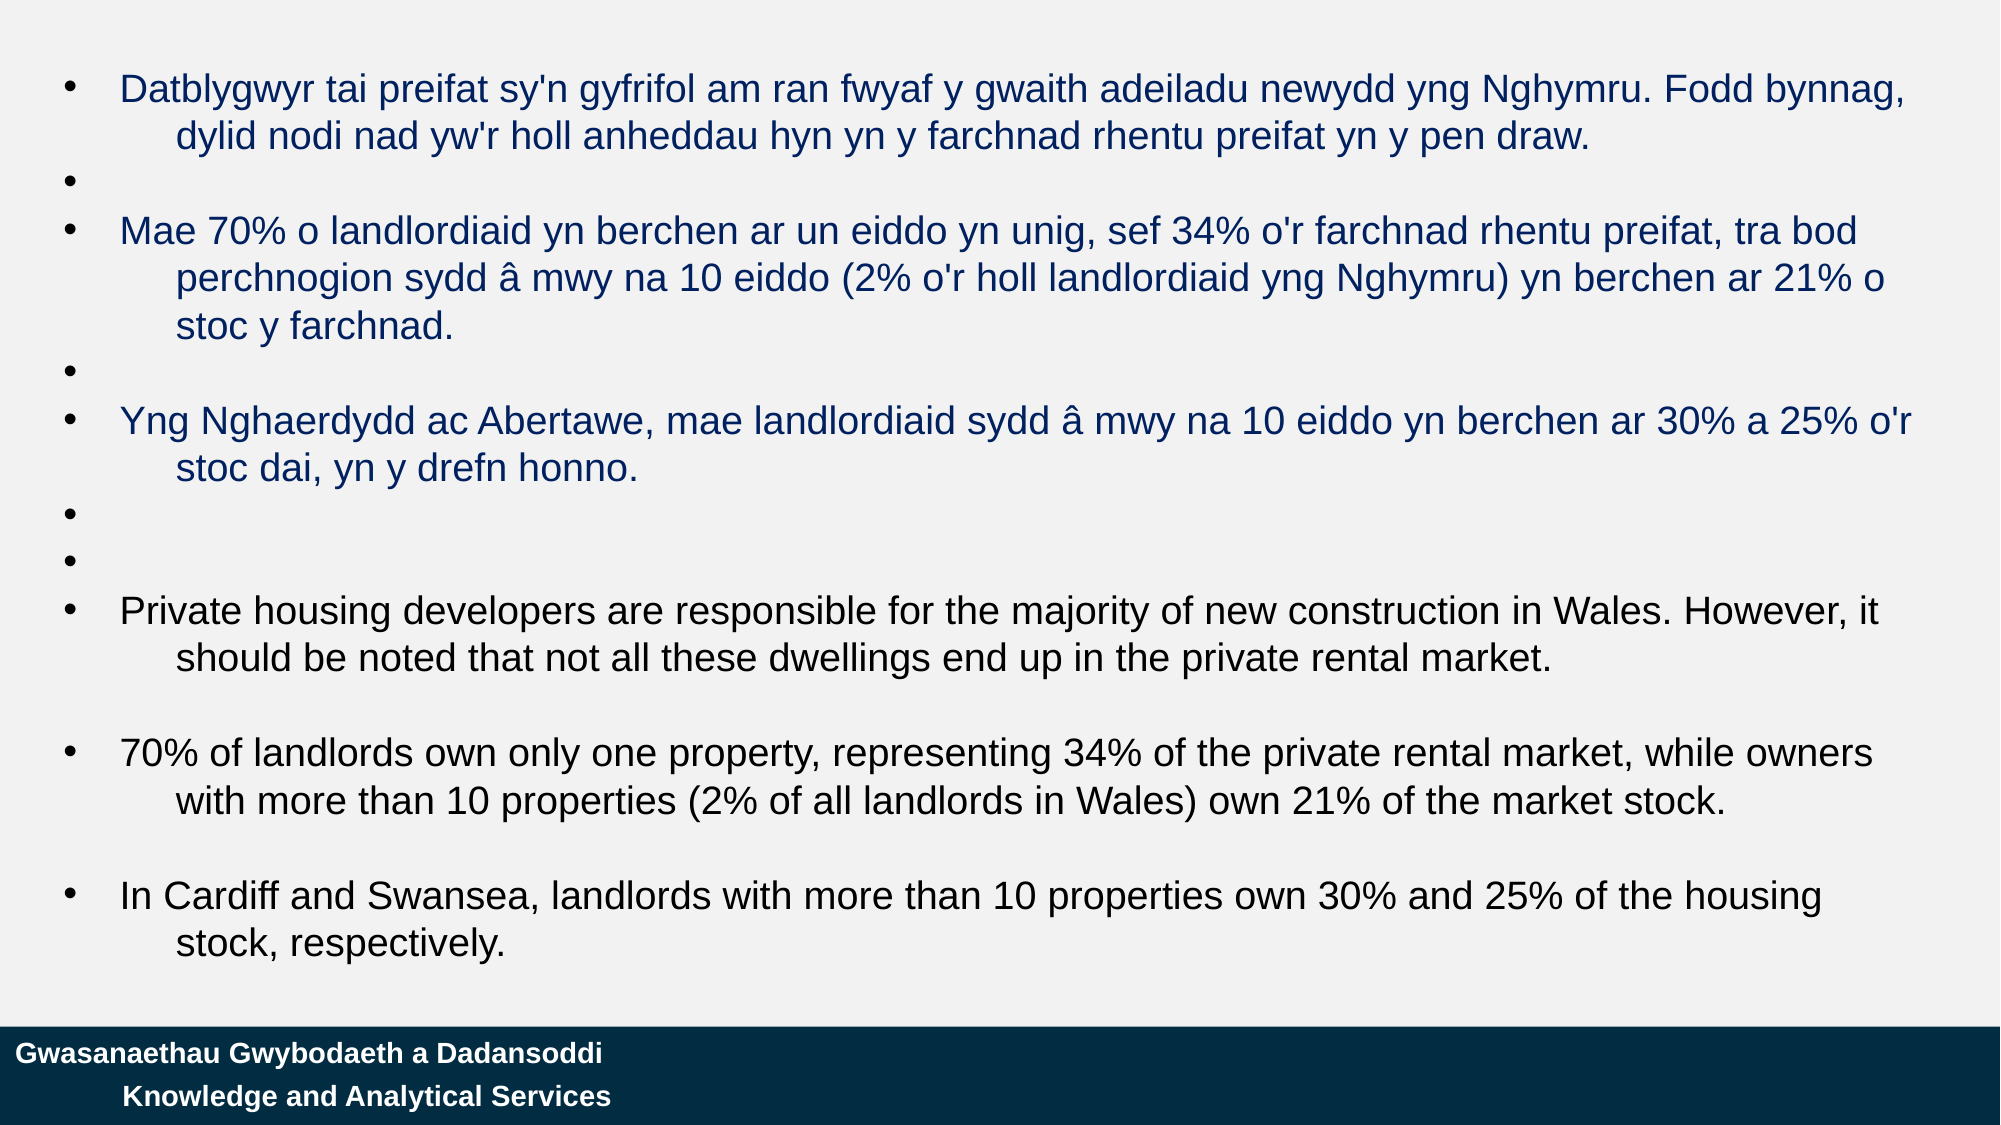

Datblygwyr tai preifat sy'n gyfrifol am ran fwyaf y gwaith adeiladu newydd yng Nghymru. Fodd bynnag, dylid nodi nad yw'r holl anheddau hyn yn y farchnad rhentu preifat yn y pen draw.
Mae 70% o landlordiaid yn berchen ar un eiddo yn unig, sef 34% o'r farchnad rhentu preifat, tra bod perchnogion sydd â mwy na 10 eiddo (2% o'r holl landlordiaid yng Nghymru) yn berchen ar 21% o stoc y farchnad.
Yng Nghaerdydd ac Abertawe, mae landlordiaid sydd â mwy na 10 eiddo yn berchen ar 30% a 25% o'r stoc dai, yn y drefn honno.
Private housing developers are responsible for the majority of new construction in Wales. However, it should be noted that not all these dwellings end up in the private rental market.
70% of landlords own only one property, representing 34% of the private rental market, while owners with more than 10 properties (2% of all landlords in Wales) own 21% of the market stock.
In Cardiff and Swansea, landlords with more than 10 properties own 30% and 25% of the housing stock, respectively.
Gwasanaethau Gwybodaeth a Dadansoddi
Knowledge and Analytical Services